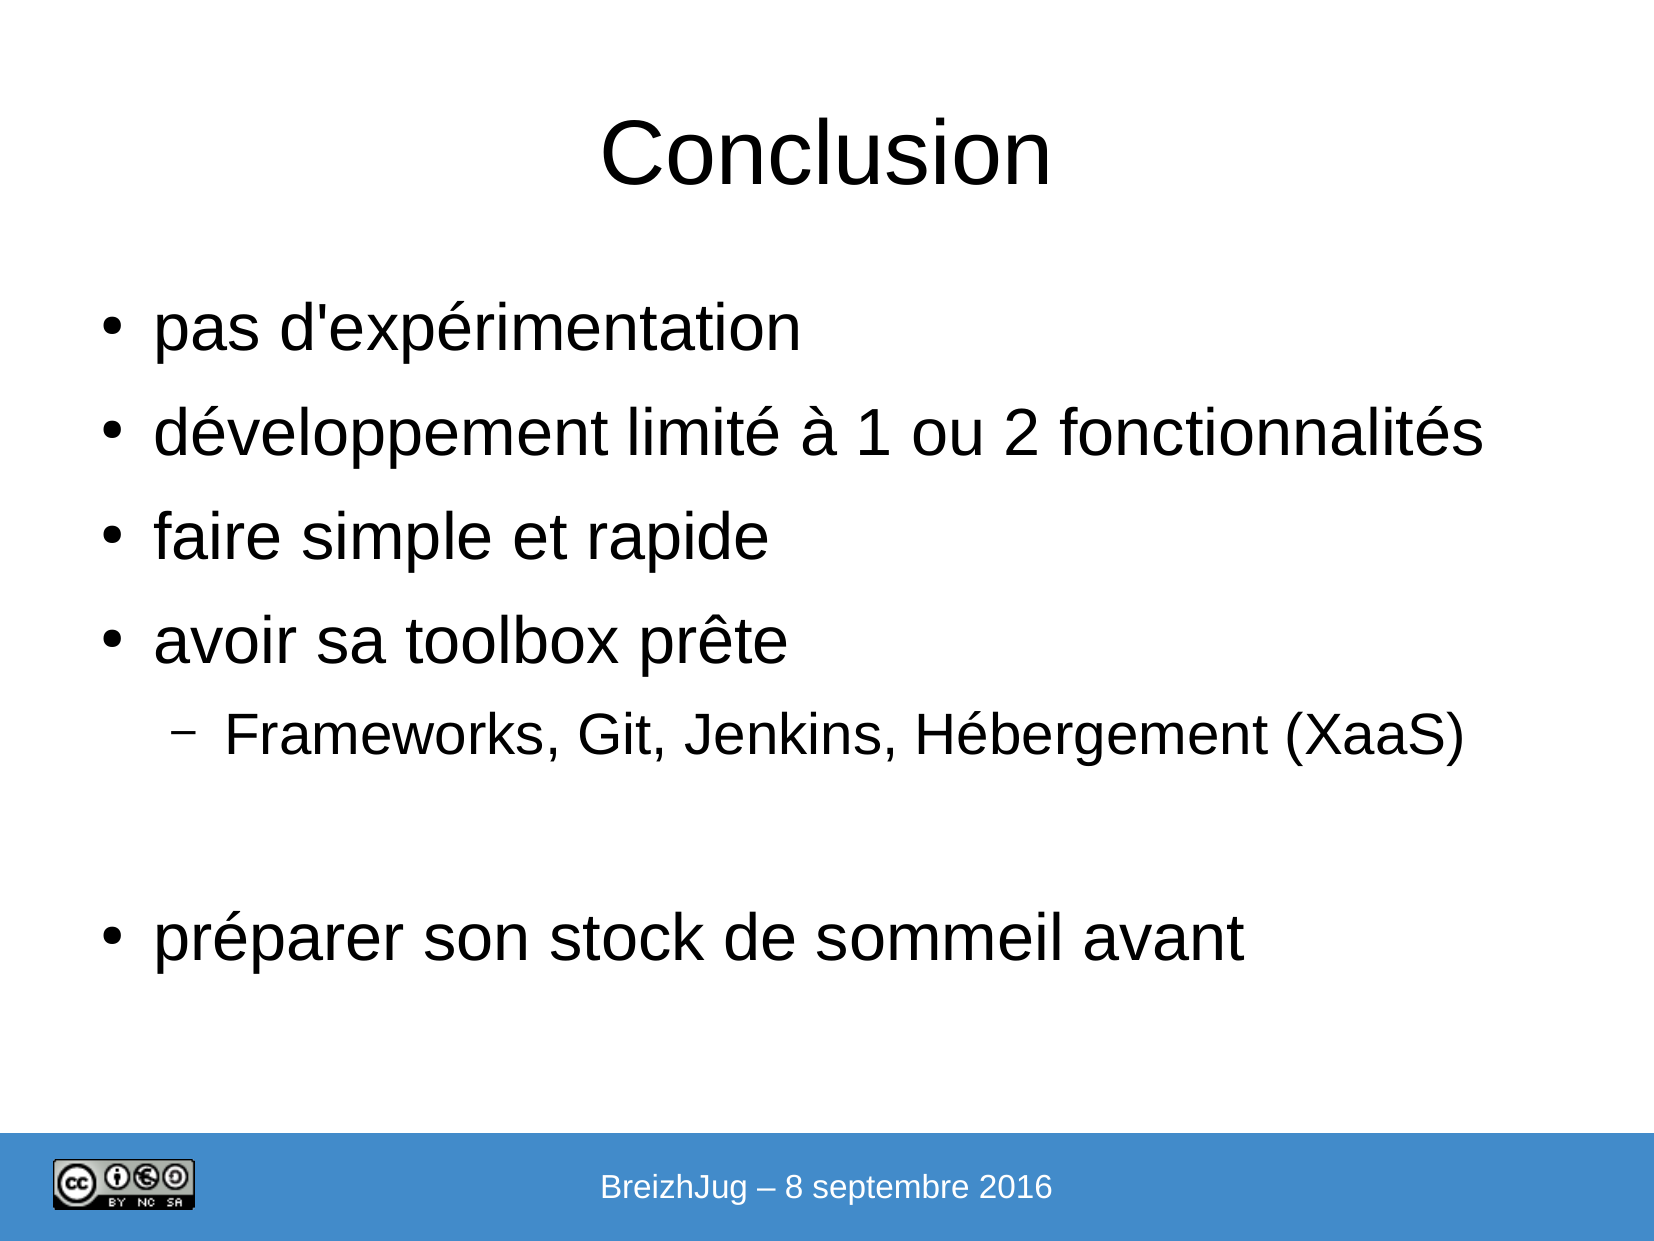

# Conclusion
pas d'expérimentation
développement limité à 1 ou 2 fonctionnalités
faire simple et rapide
avoir sa toolbox prête
Frameworks, Git, Jenkins, Hébergement (XaaS)
préparer son stock de sommeil avant